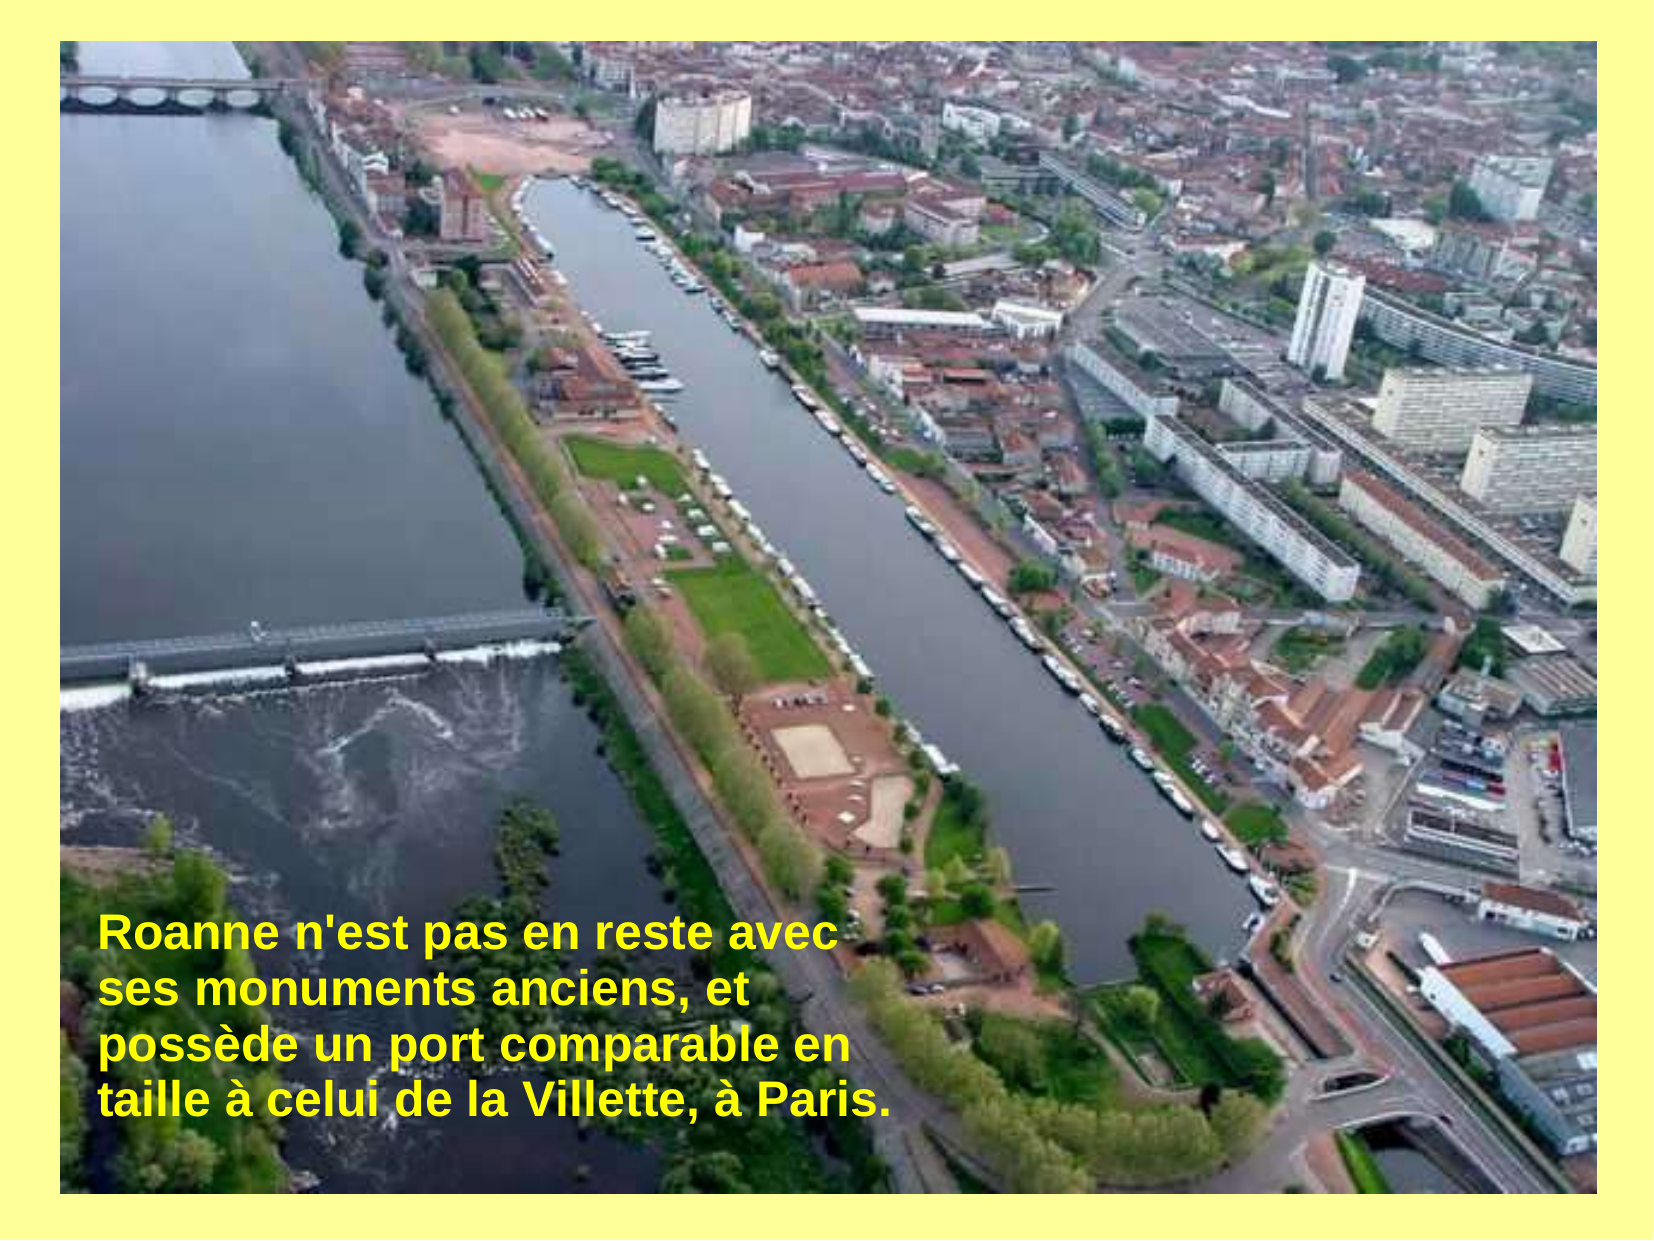

Roanne n'est pas en reste avec ses monuments anciens, et possède un port comparable en taille à celui de la Villette, à Paris.